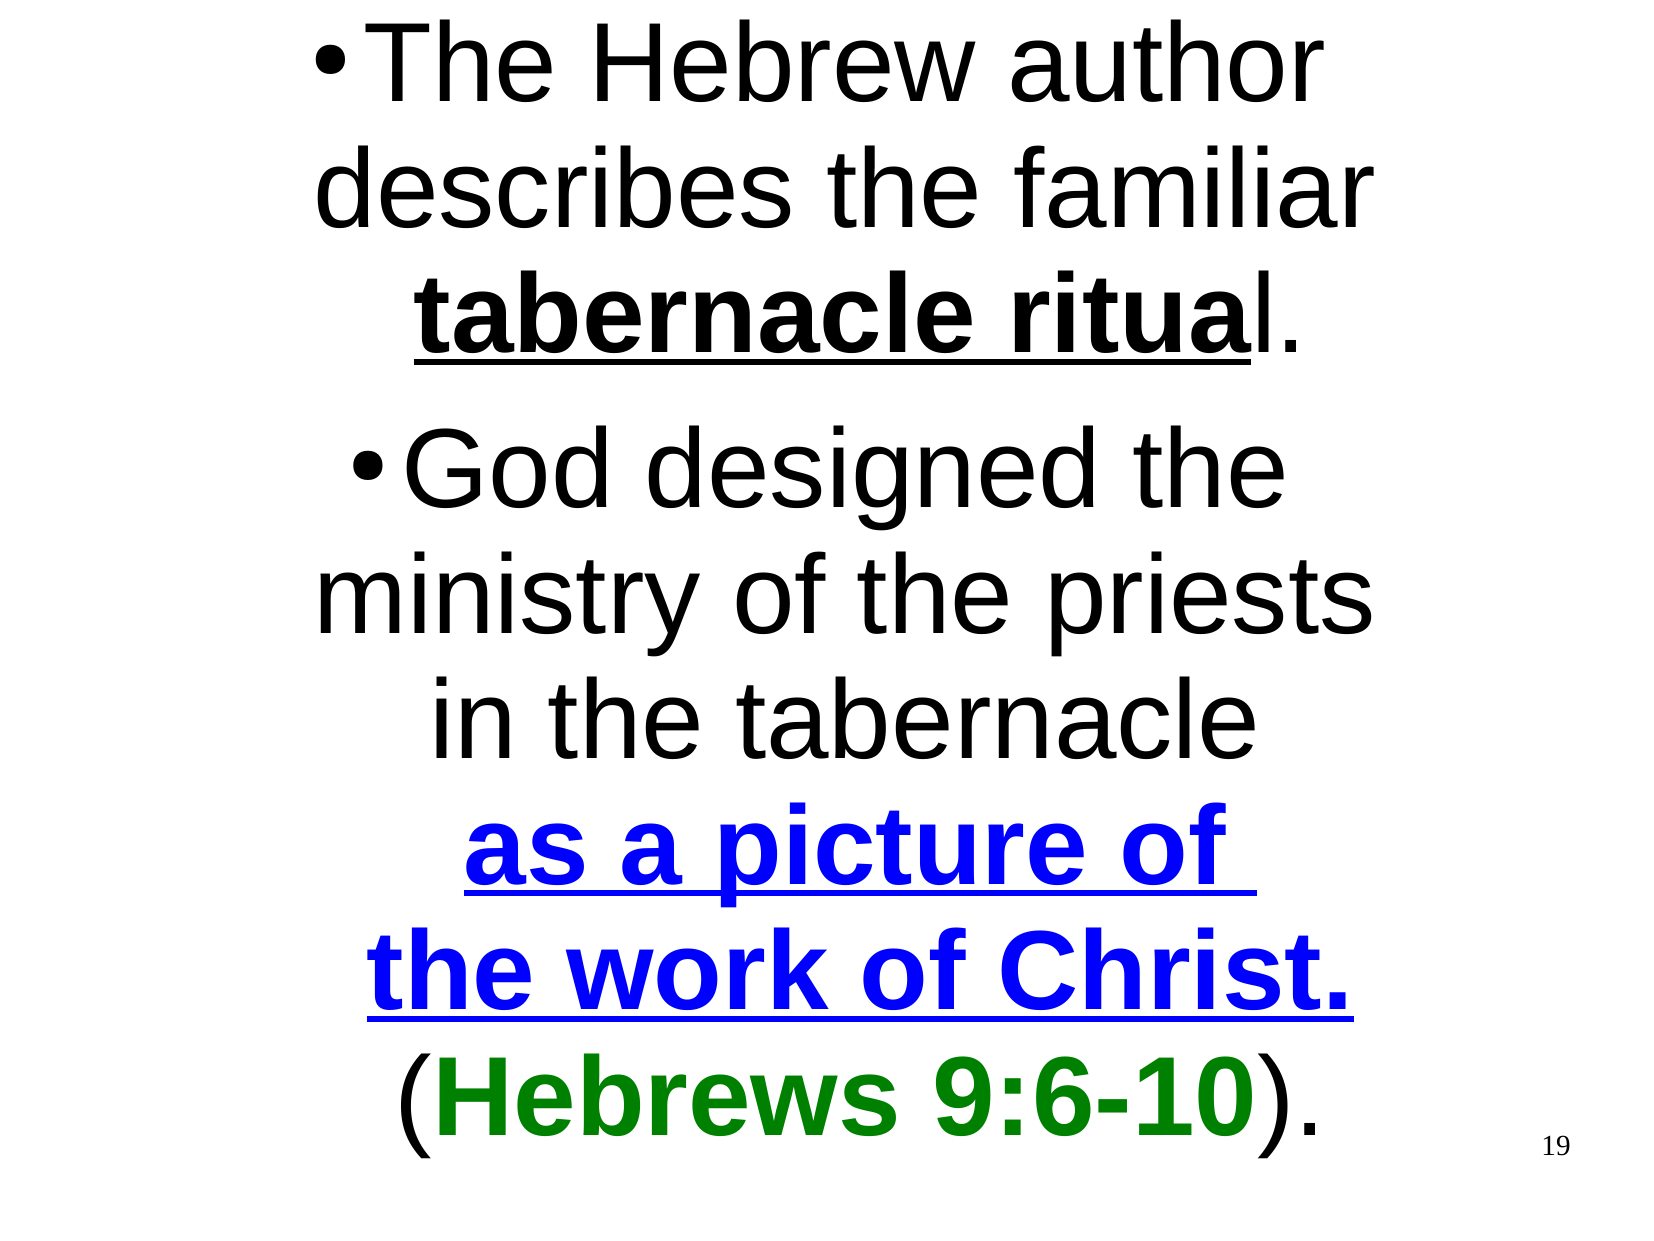

# The Hebrew author describes the familiar tabernacle ritual.
God designed the
ministry of the priests
in the tabernacle
as a picture of
the work of Christ.
(Hebrews 9:6-10).
19